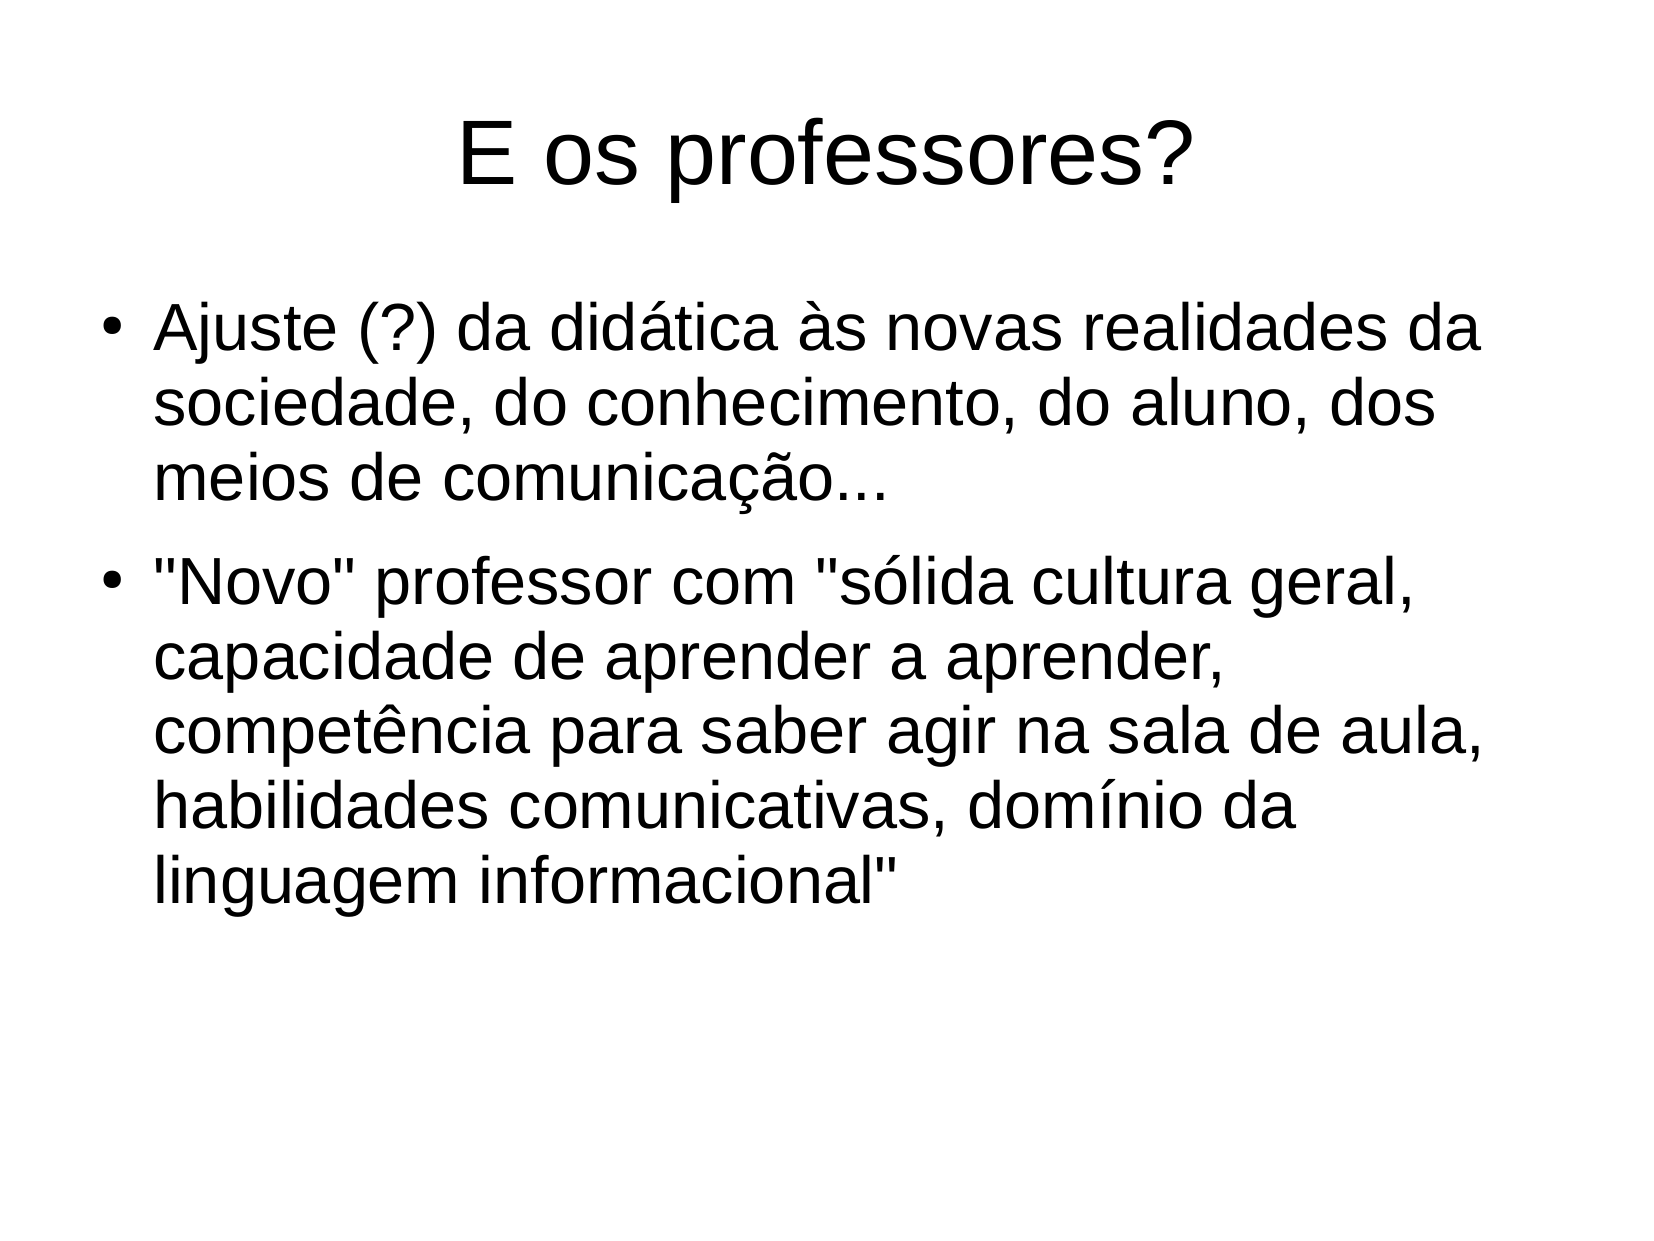

# E os professores?
Ajuste (?) da didática às novas realidades da sociedade, do conhecimento, do aluno, dos meios de comunicação...
"Novo" professor com "sólida cultura geral, capacidade de aprender a aprender, competência para saber agir na sala de aula, habilidades comunicativas, domínio da linguagem informacional"